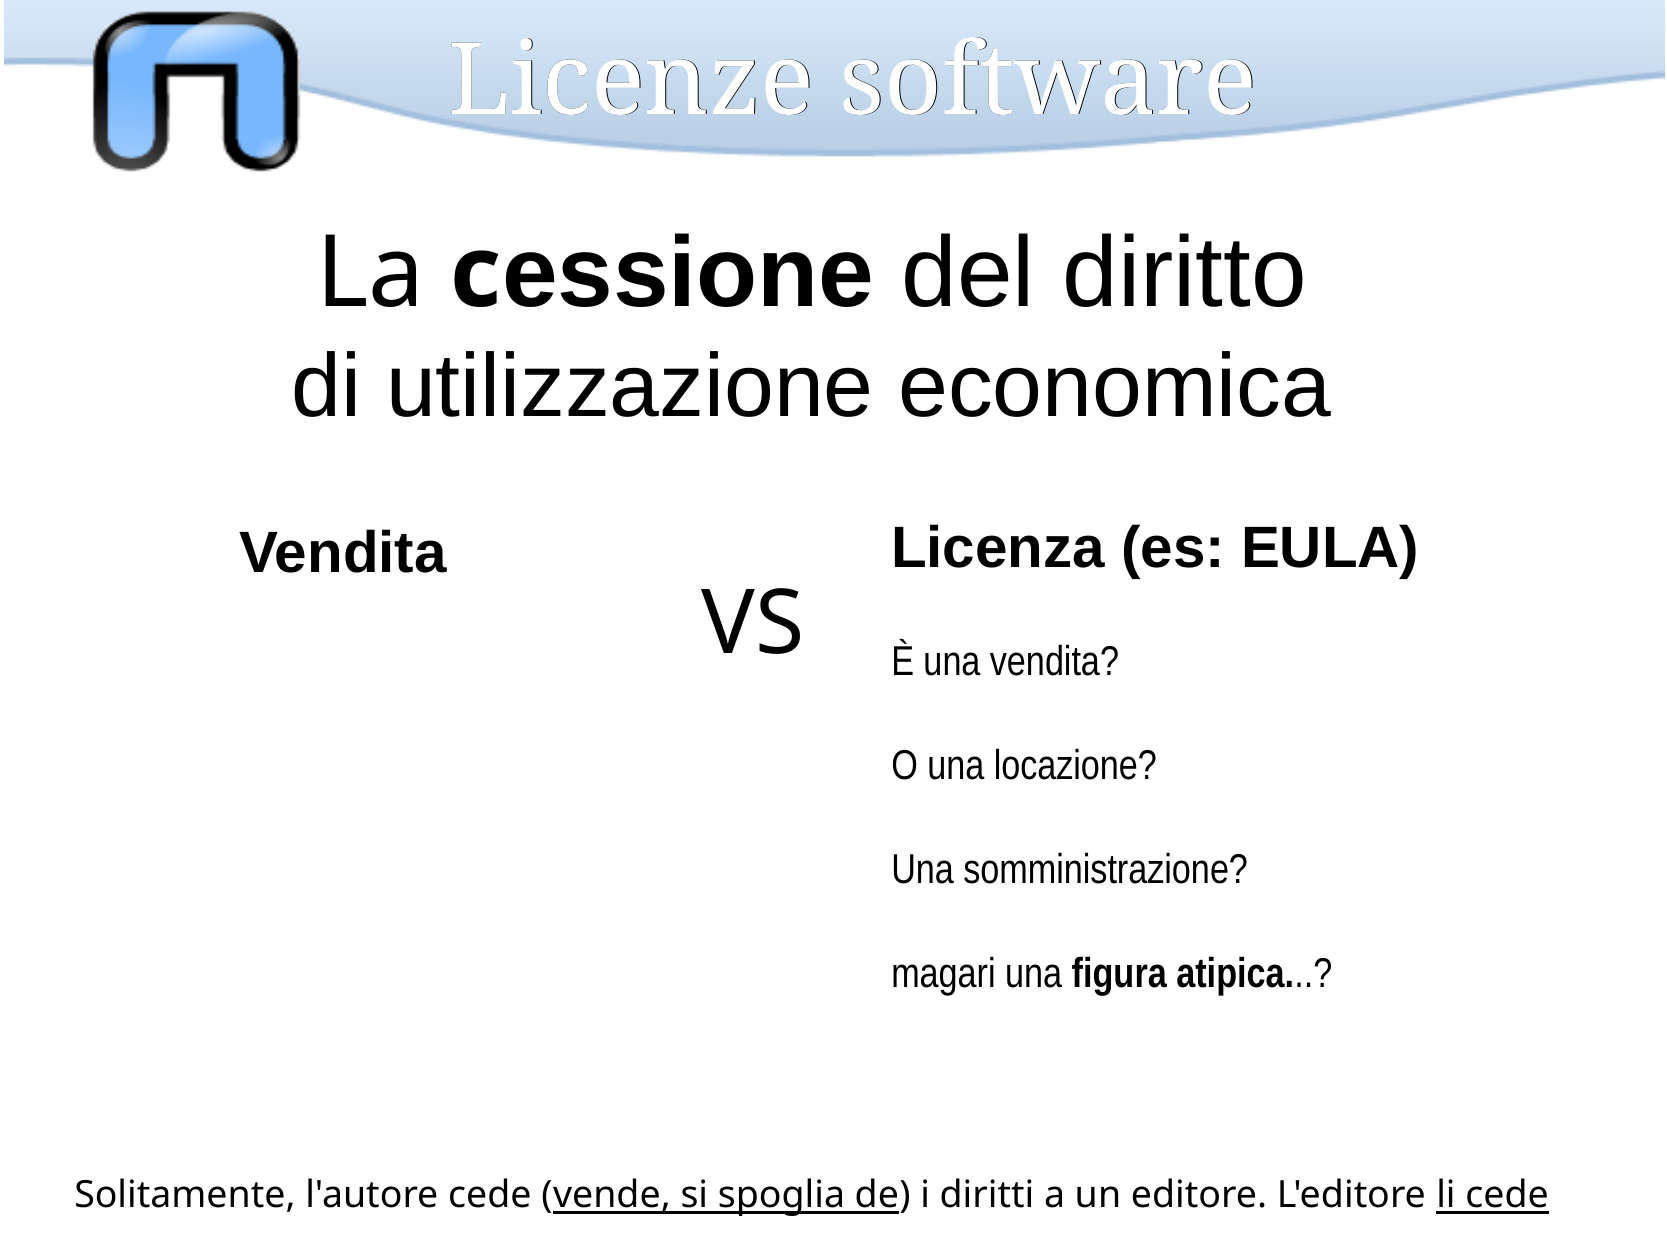

Licenze software
# La cessione del diritto di utilizzazione economica VS Solitamente, l'autore cede (vende, si spoglia de) i diritti a un editore. L'editore li cede in licenza all'utente finale.
Licenza (es: EULA)
È una vendita?
O una locazione?
Una somministrazione?
magari una figura atipica...?
 Vendita